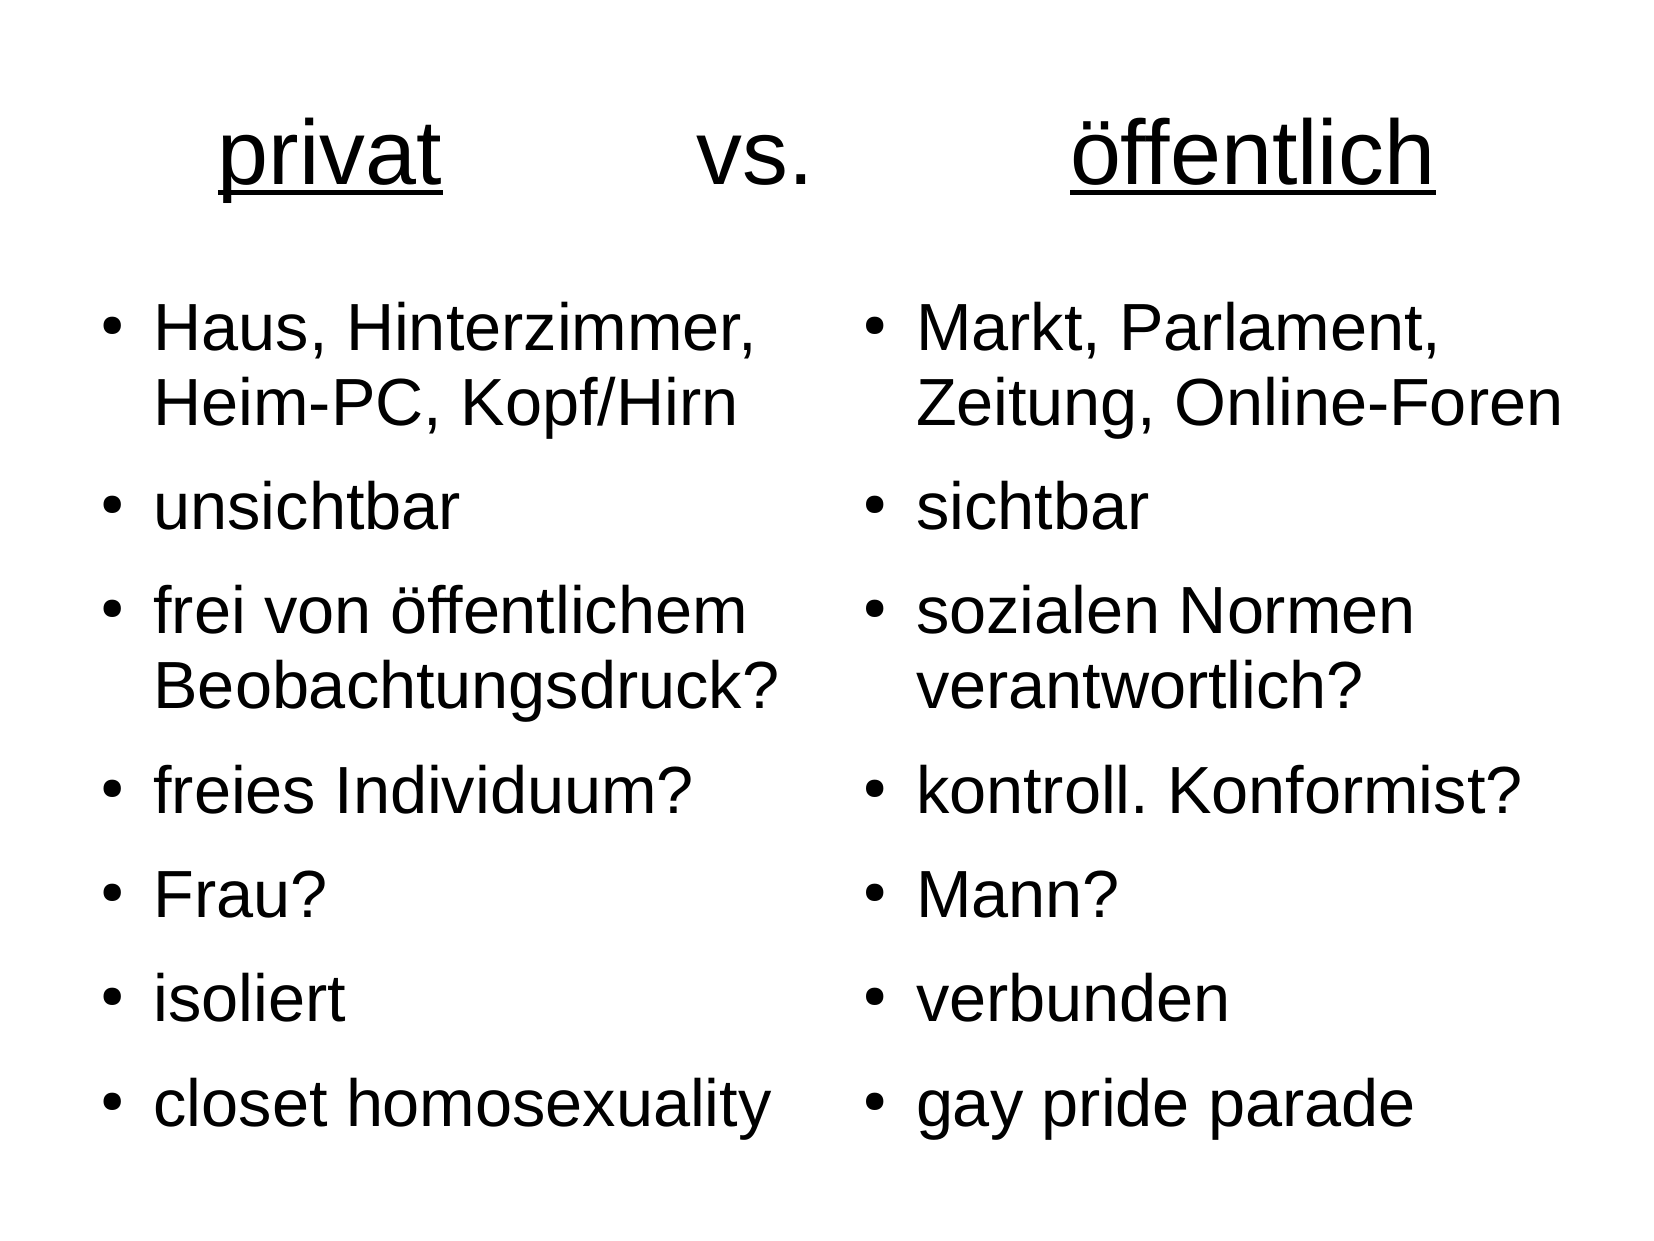

# privat vs. öffentlich
Haus, Hinterzimmer, Heim-PC, Kopf/Hirn
unsichtbar
frei von öffentlichem Beobachtungsdruck?
freies Individuum?
Frau?
isoliert
closet homosexuality
Markt, Parlament, Zeitung, Online-Foren
sichtbar
sozialen Normen verantwortlich?
kontroll. Konformist?
Mann?
verbunden
gay pride parade